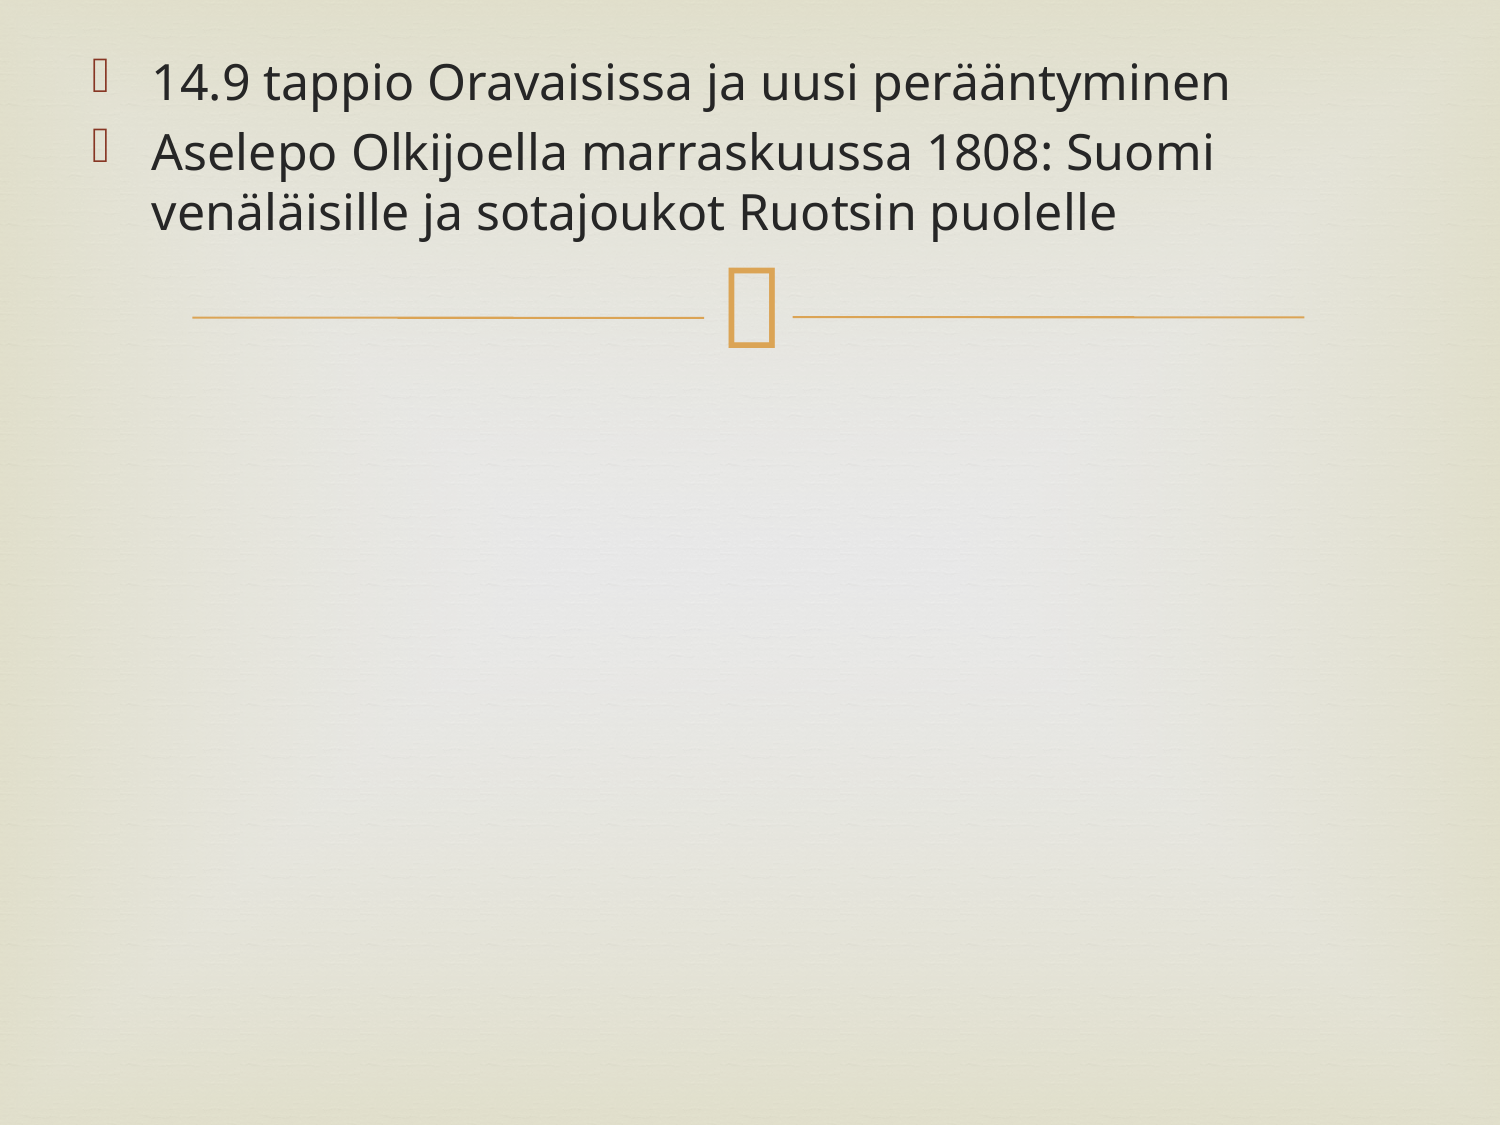

# 14.9 tappio Oravaisissa ja uusi perääntyminen
Aselepo Olkijoella marraskuussa 1808: Suomi venäläisille ja sotajoukot Ruotsin puolelle